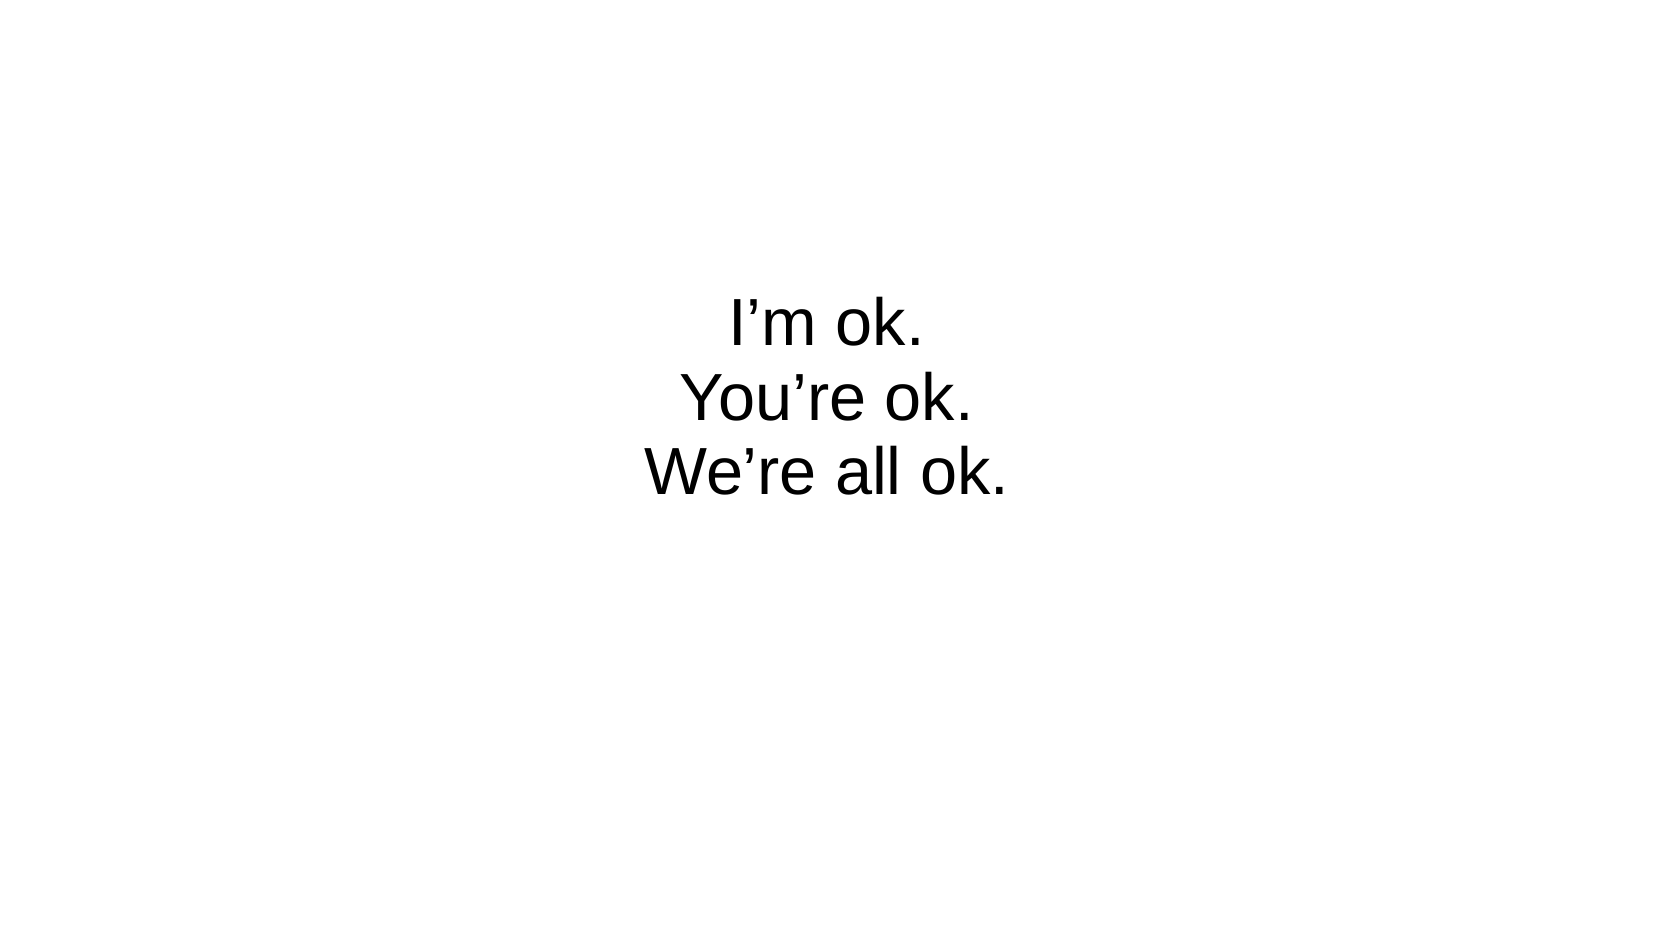

# I’m ok.
You’re ok.
We’re all ok.